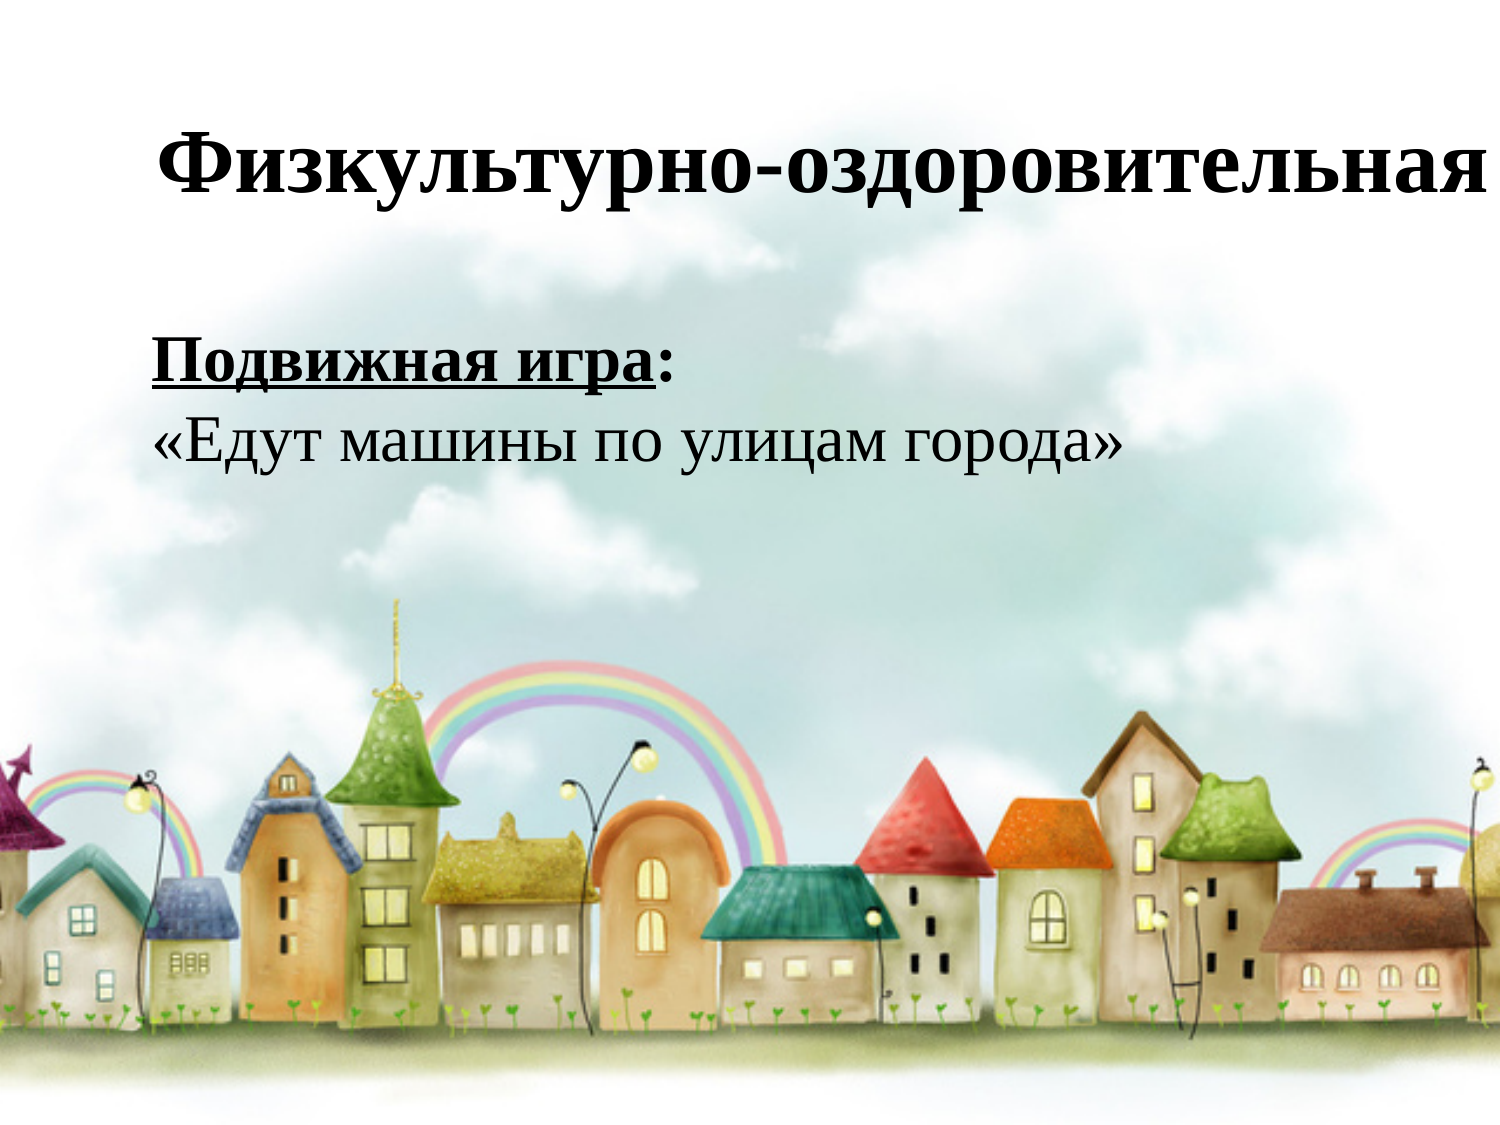

Физкультурно-оздоровительная
Подвижная игра:
«Едут машины по улицам города»